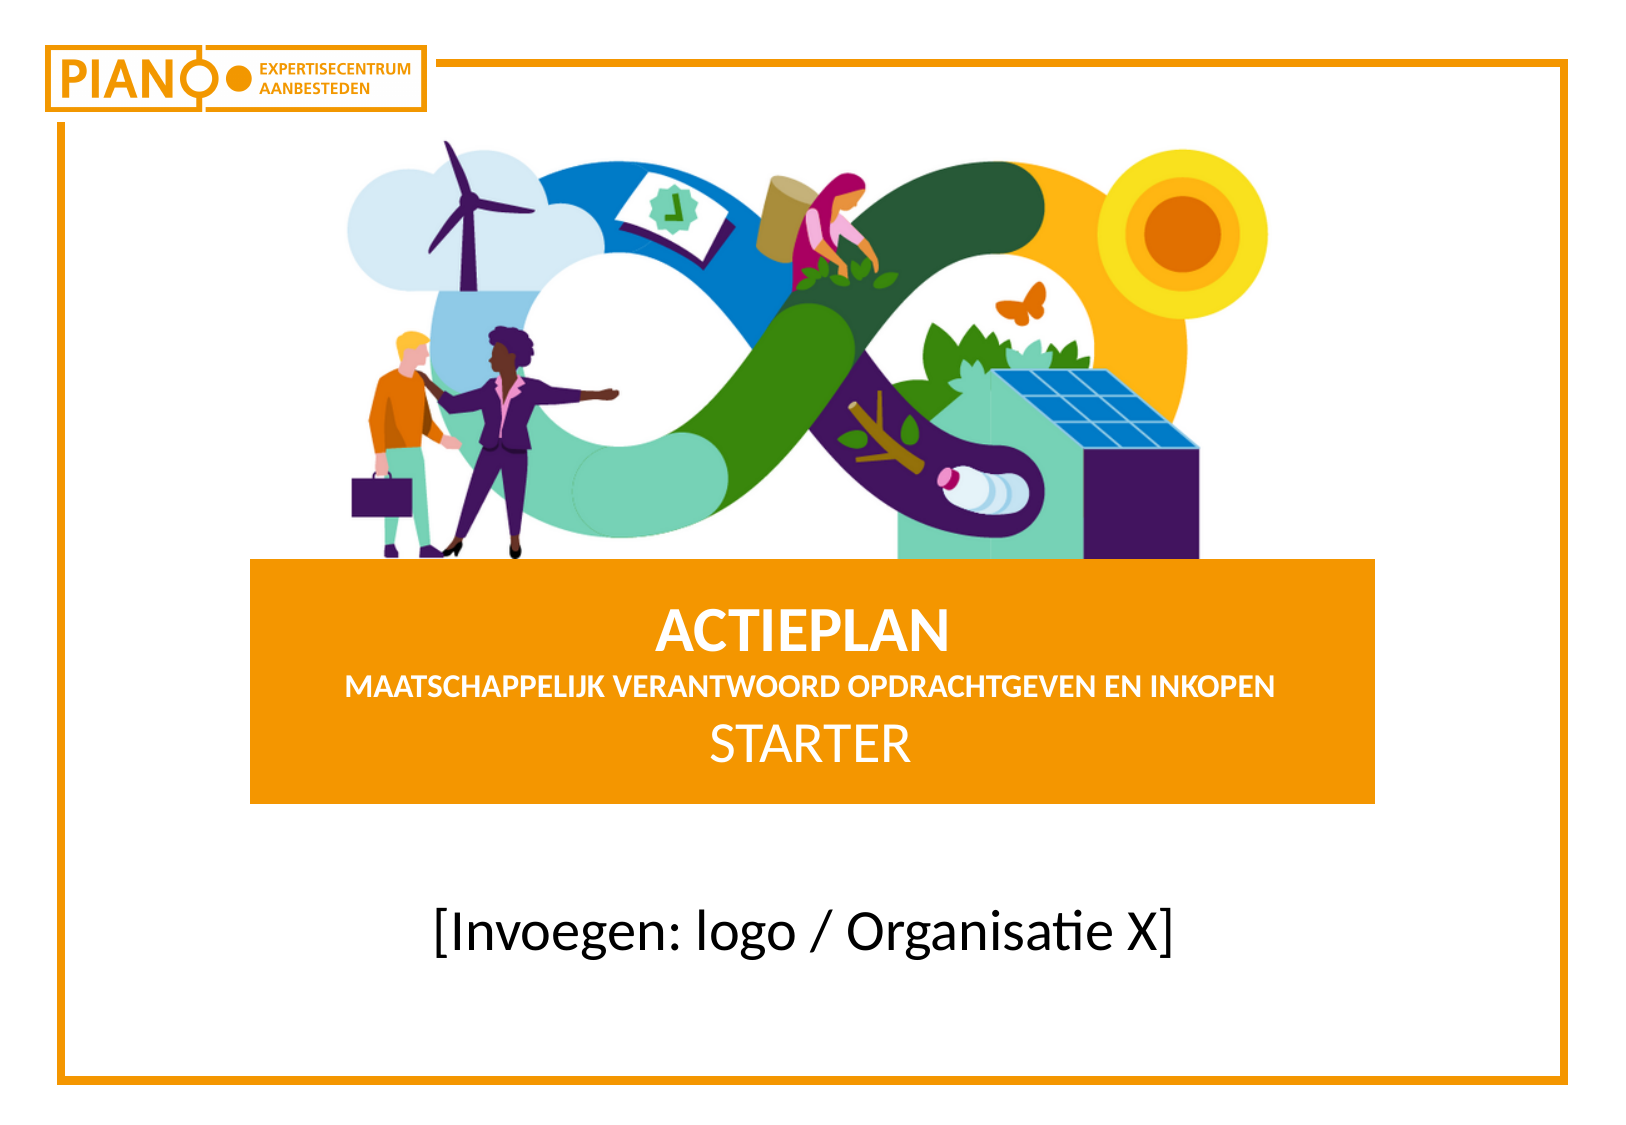

ACTIEPLAN
MAATSCHAPPELIJK VERANTWOORD OPDRACHTGEVEN EN INKOPEN
STARTER
[Invoegen: logo / Organisatie X]